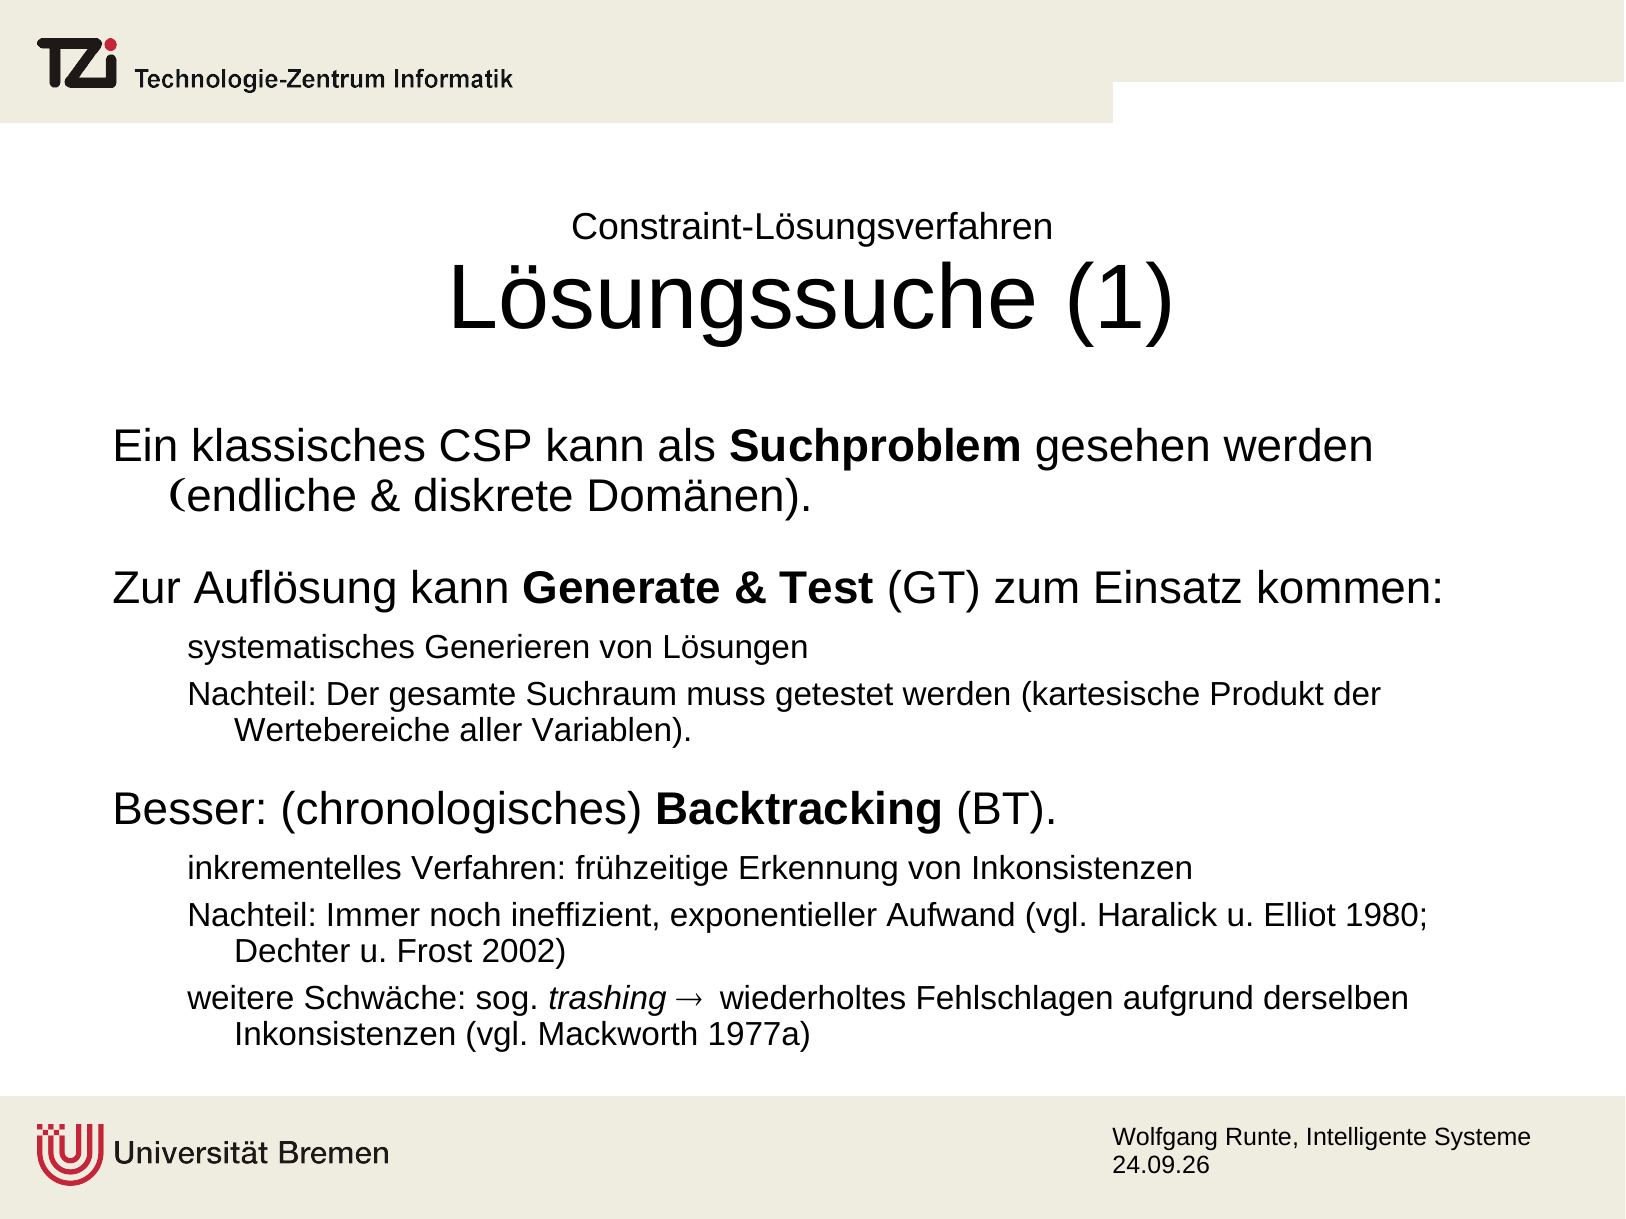

# Constraint-Lösungsverfahren Lösungssuche (1)
Ein klassisches CSP kann als Suchproblem gesehen werden (endliche & diskrete Domänen).
Zur Auflösung kann Generate & Test (GT) zum Einsatz kommen:
systematisches Generieren von Lösungen
Nachteil: Der gesamte Suchraum muss getestet werden (kartesische Produkt der Wertebereiche aller Variablen).
Besser: (chronologisches) Backtracking (BT).
inkrementelles Verfahren: frühzeitige Erkennung von Inkonsistenzen
Nachteil: Immer noch ineffizient, exponentieller Aufwand (vgl. Haralick u. Elliot 1980; Dechter u. Frost 2002)
weitere Schwäche: sog. trashing  wiederholtes Fehlschlagen aufgrund derselben Inkonsistenzen (vgl. Mackworth 1977a)